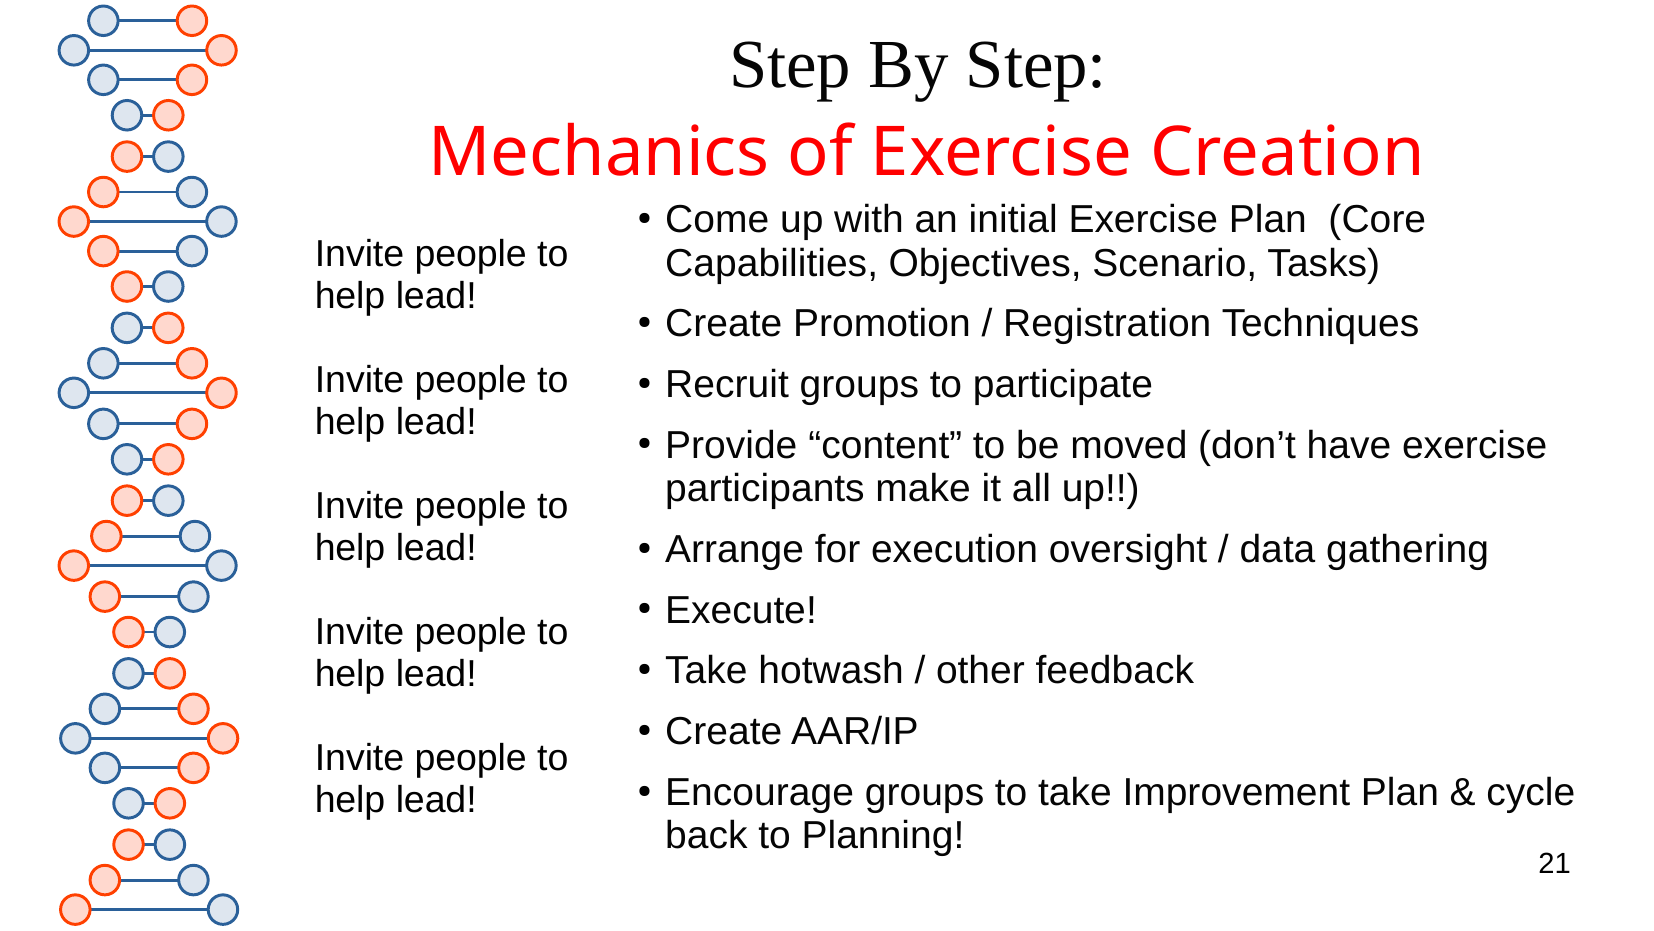

# Step By Step: Mechanics of Exercise Creation
Come up with an initial Exercise Plan (Core Capabilities, Objectives, Scenario, Tasks)
Create Promotion / Registration Techniques
Recruit groups to participate
Provide “content” to be moved (don’t have exercise participants make it all up!!)
Arrange for execution oversight / data gathering
Execute!
Take hotwash / other feedback
Create AAR/IP
Encourage groups to take Improvement Plan & cycle back to Planning!
Invite people to help lead!
Invite people to help lead!
Invite people to help lead!
Invite people to help lead!
Invite people to help lead!
21